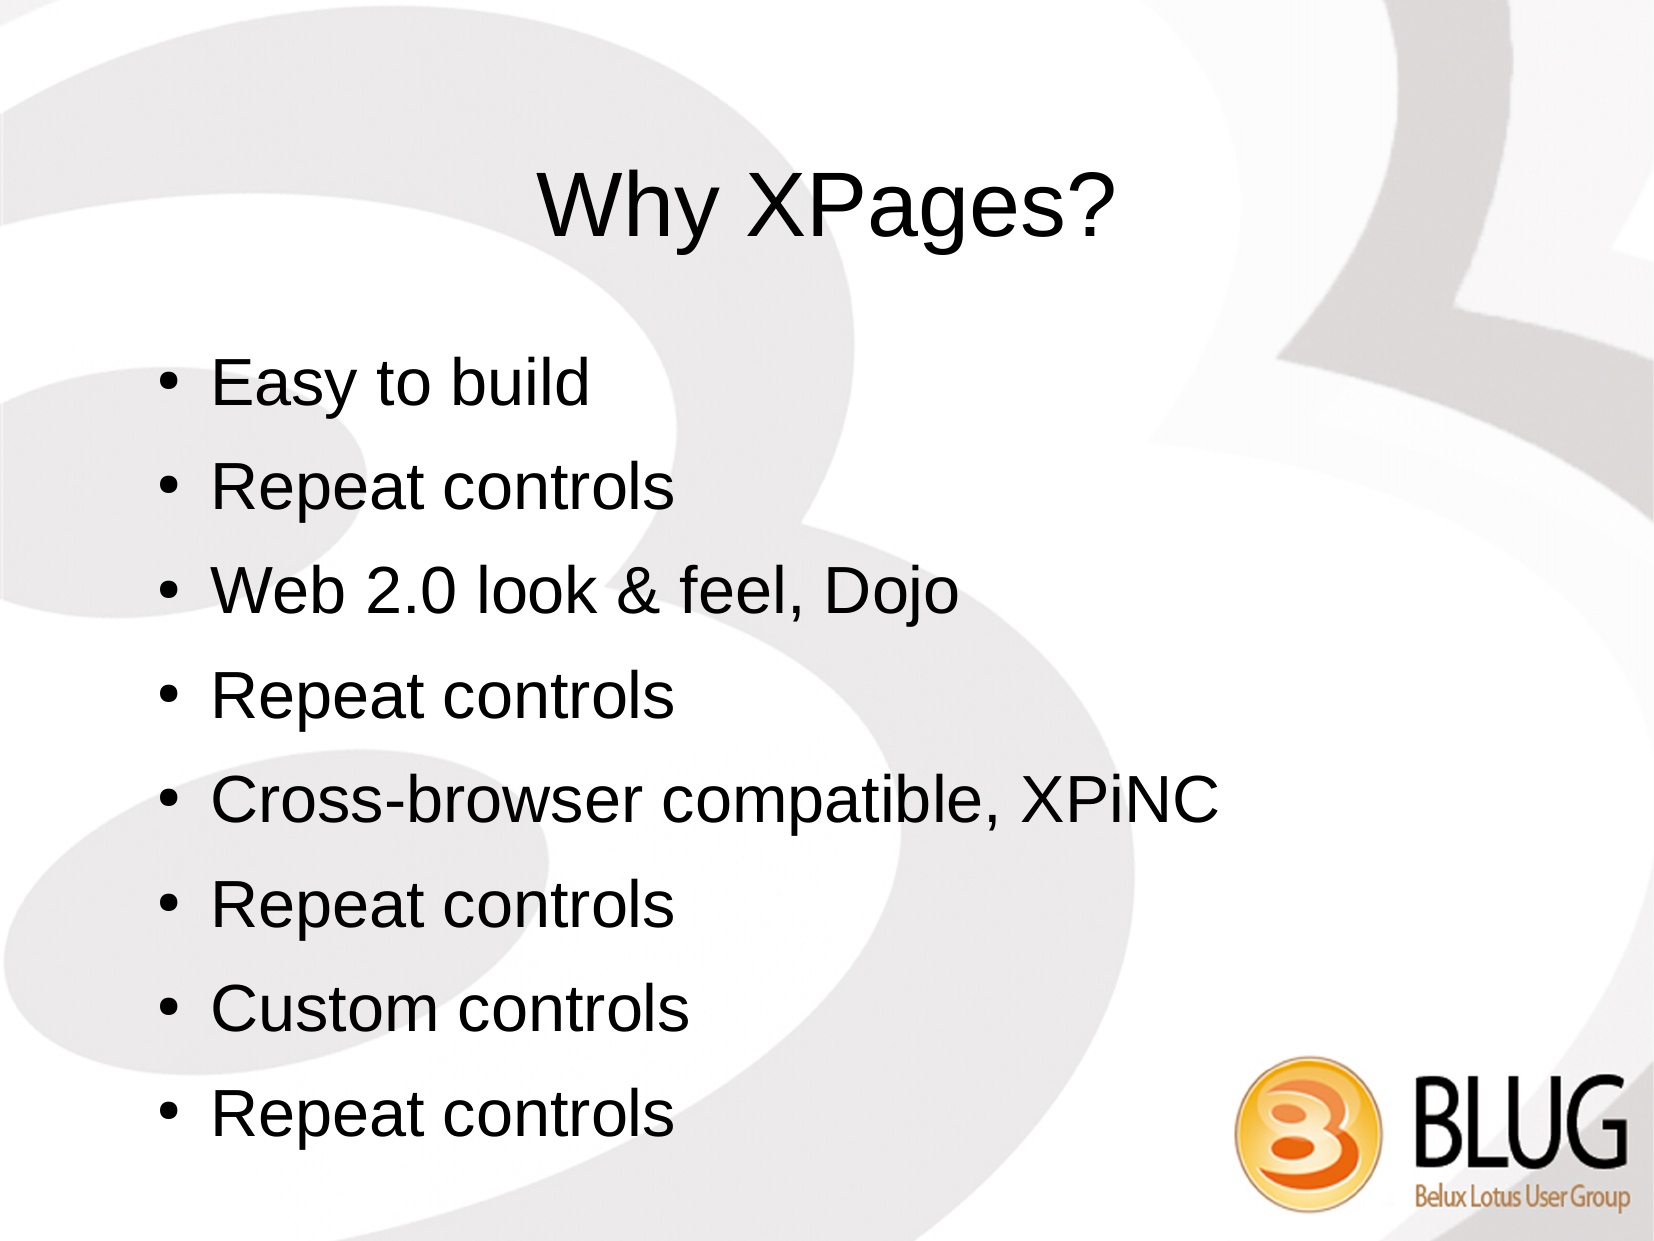

# Why XPages?
Easy to build
Repeat controls
Web 2.0 look & feel, Dojo
Repeat controls
Cross-browser compatible, XPiNC
Repeat controls
Custom controls
Repeat controls